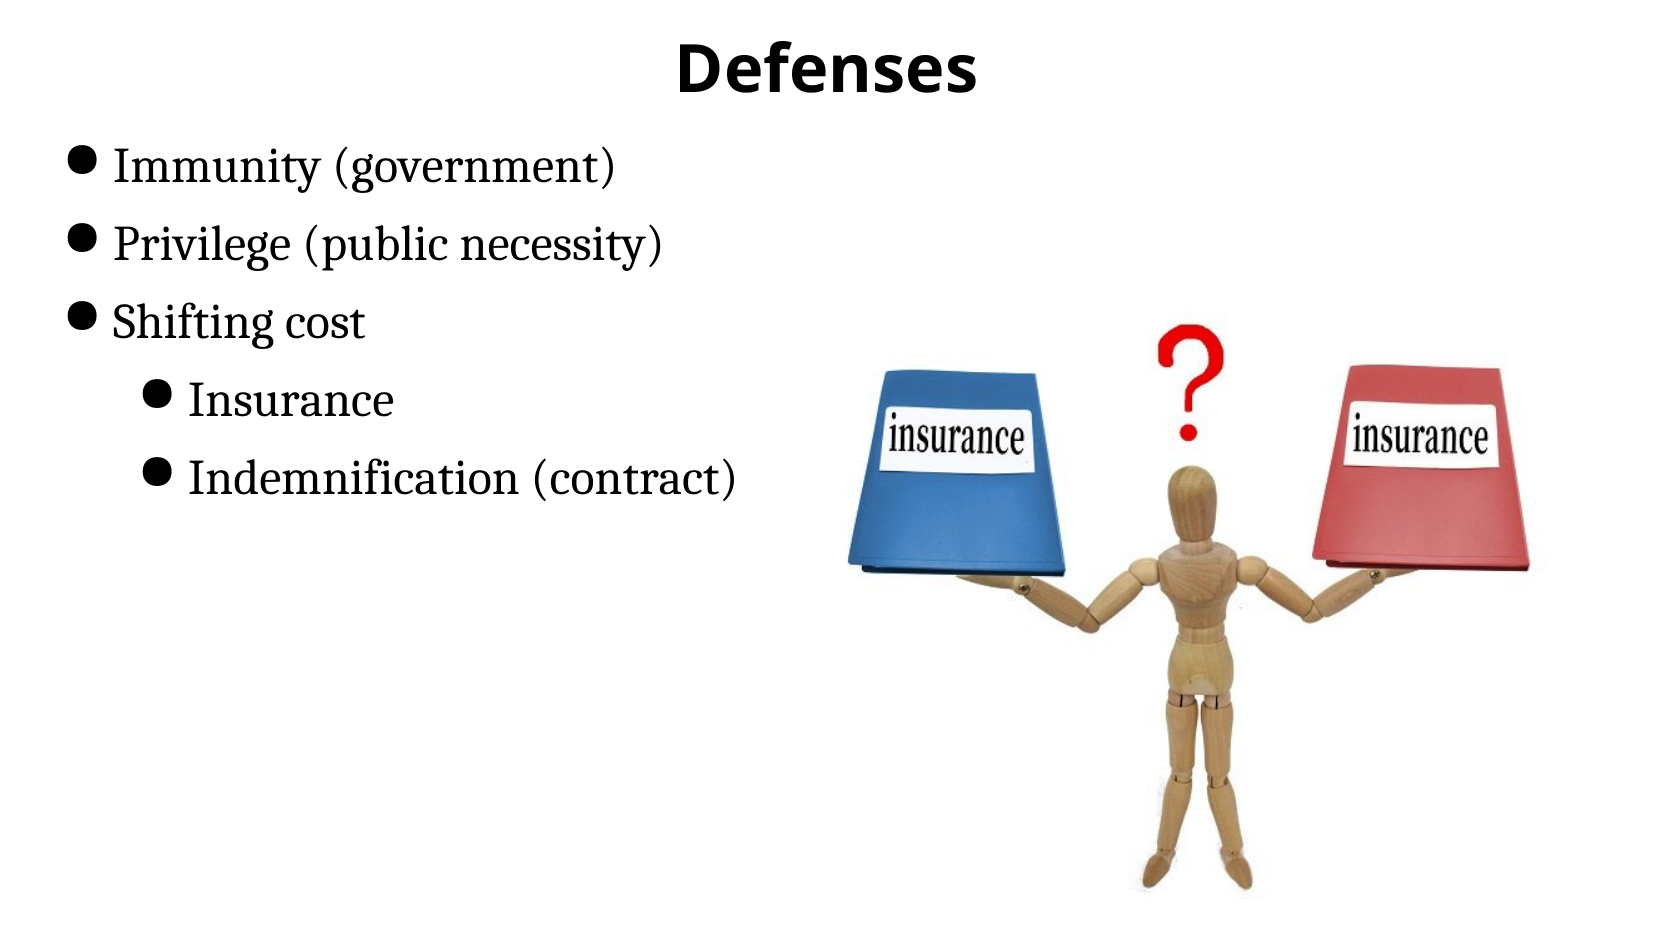

# Defenses
 Immunity (government)
 Privilege (public necessity)
 Shifting cost
 Insurance
 Indemnification (contract)